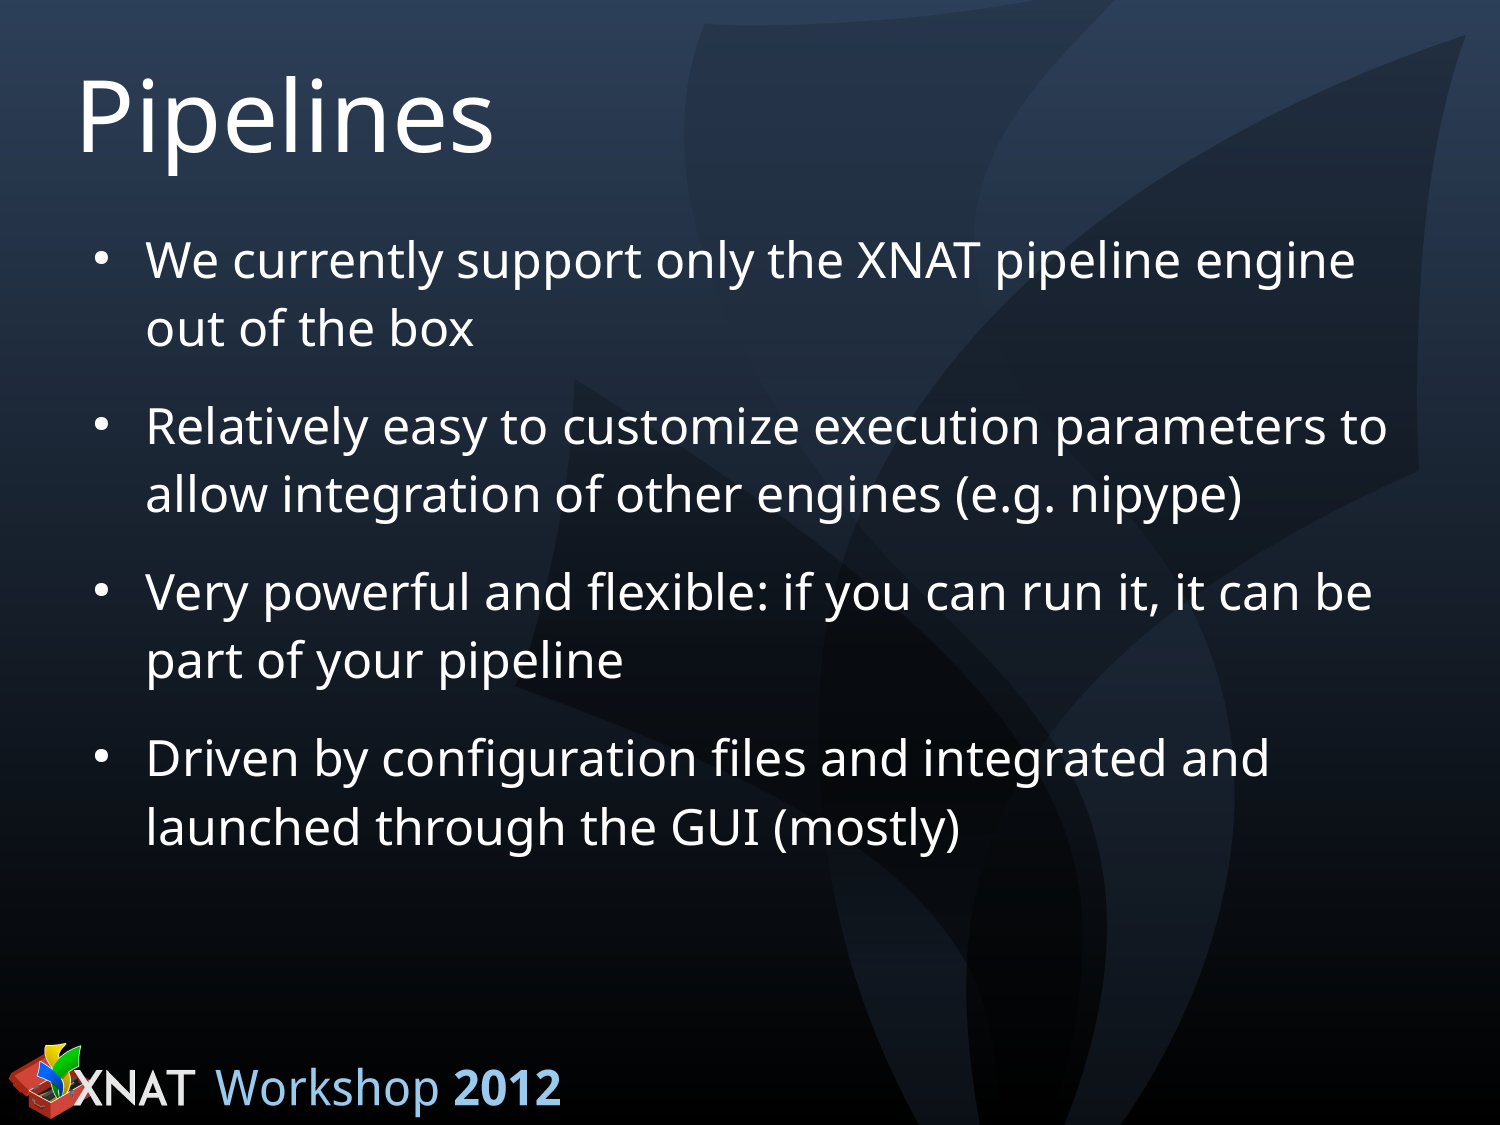

# Pipelines
We currently support only the XNAT pipeline engine out of the box
Relatively easy to customize execution parameters to allow integration of other engines (e.g. nipype)
Very powerful and flexible: if you can run it, it can be part of your pipeline
Driven by configuration files and integrated and launched through the GUI (mostly)